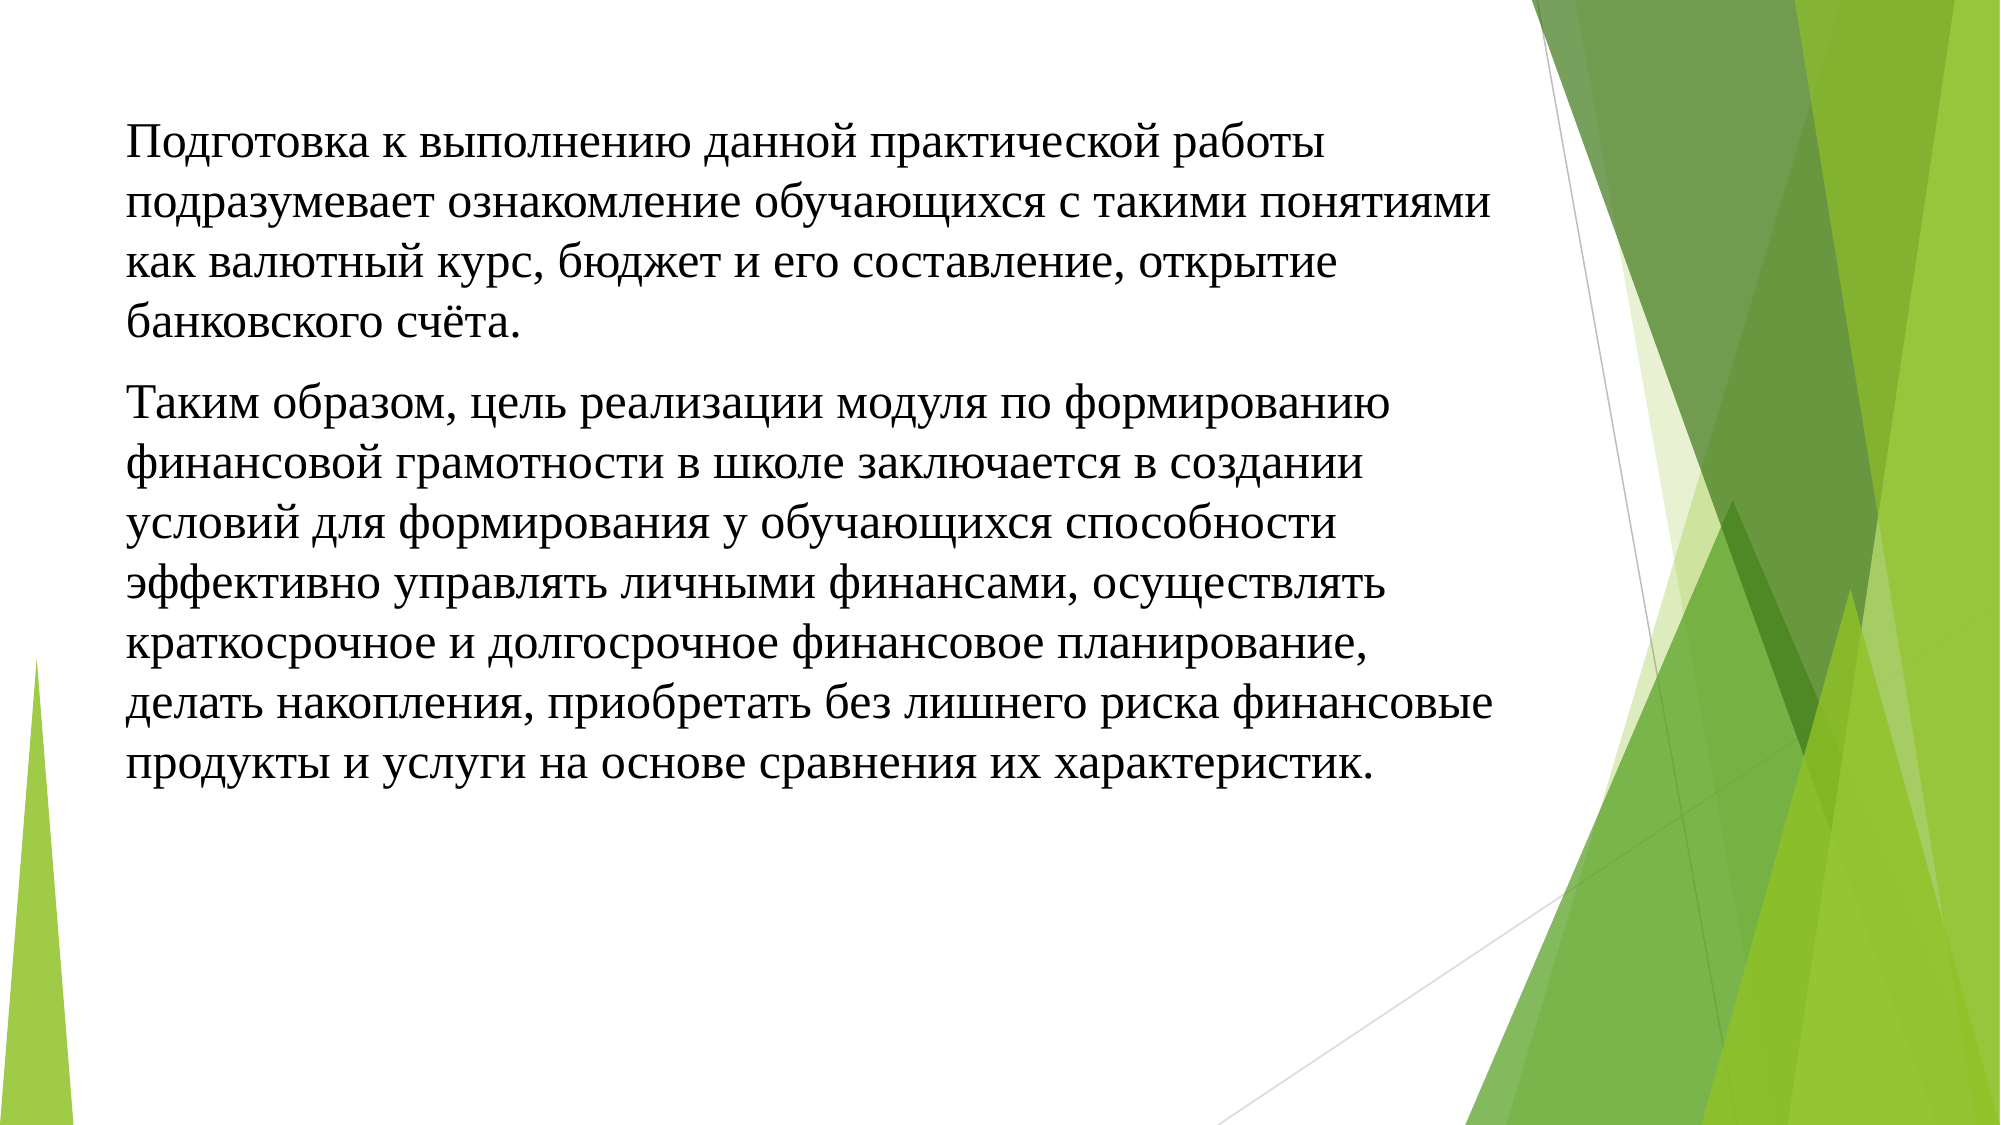

#
Подготовка к выполнению данной практической работы подразумевает ознакомление обучающихся с такими понятиями как валютный курс, бюджет и его составление, открытие банковского счёта.
Таким образом, цель реализации модуля по формированию финансовой грамотности в школе заключается в создании условий для формирования у обучающихся способности эффективно управлять личными финансами, осуществлять краткосрочное и долгосрочное финансовое планирование, делать накопления, приобретать без лишнего риска финансовые продукты и услуги на основе сравнения их характеристик.